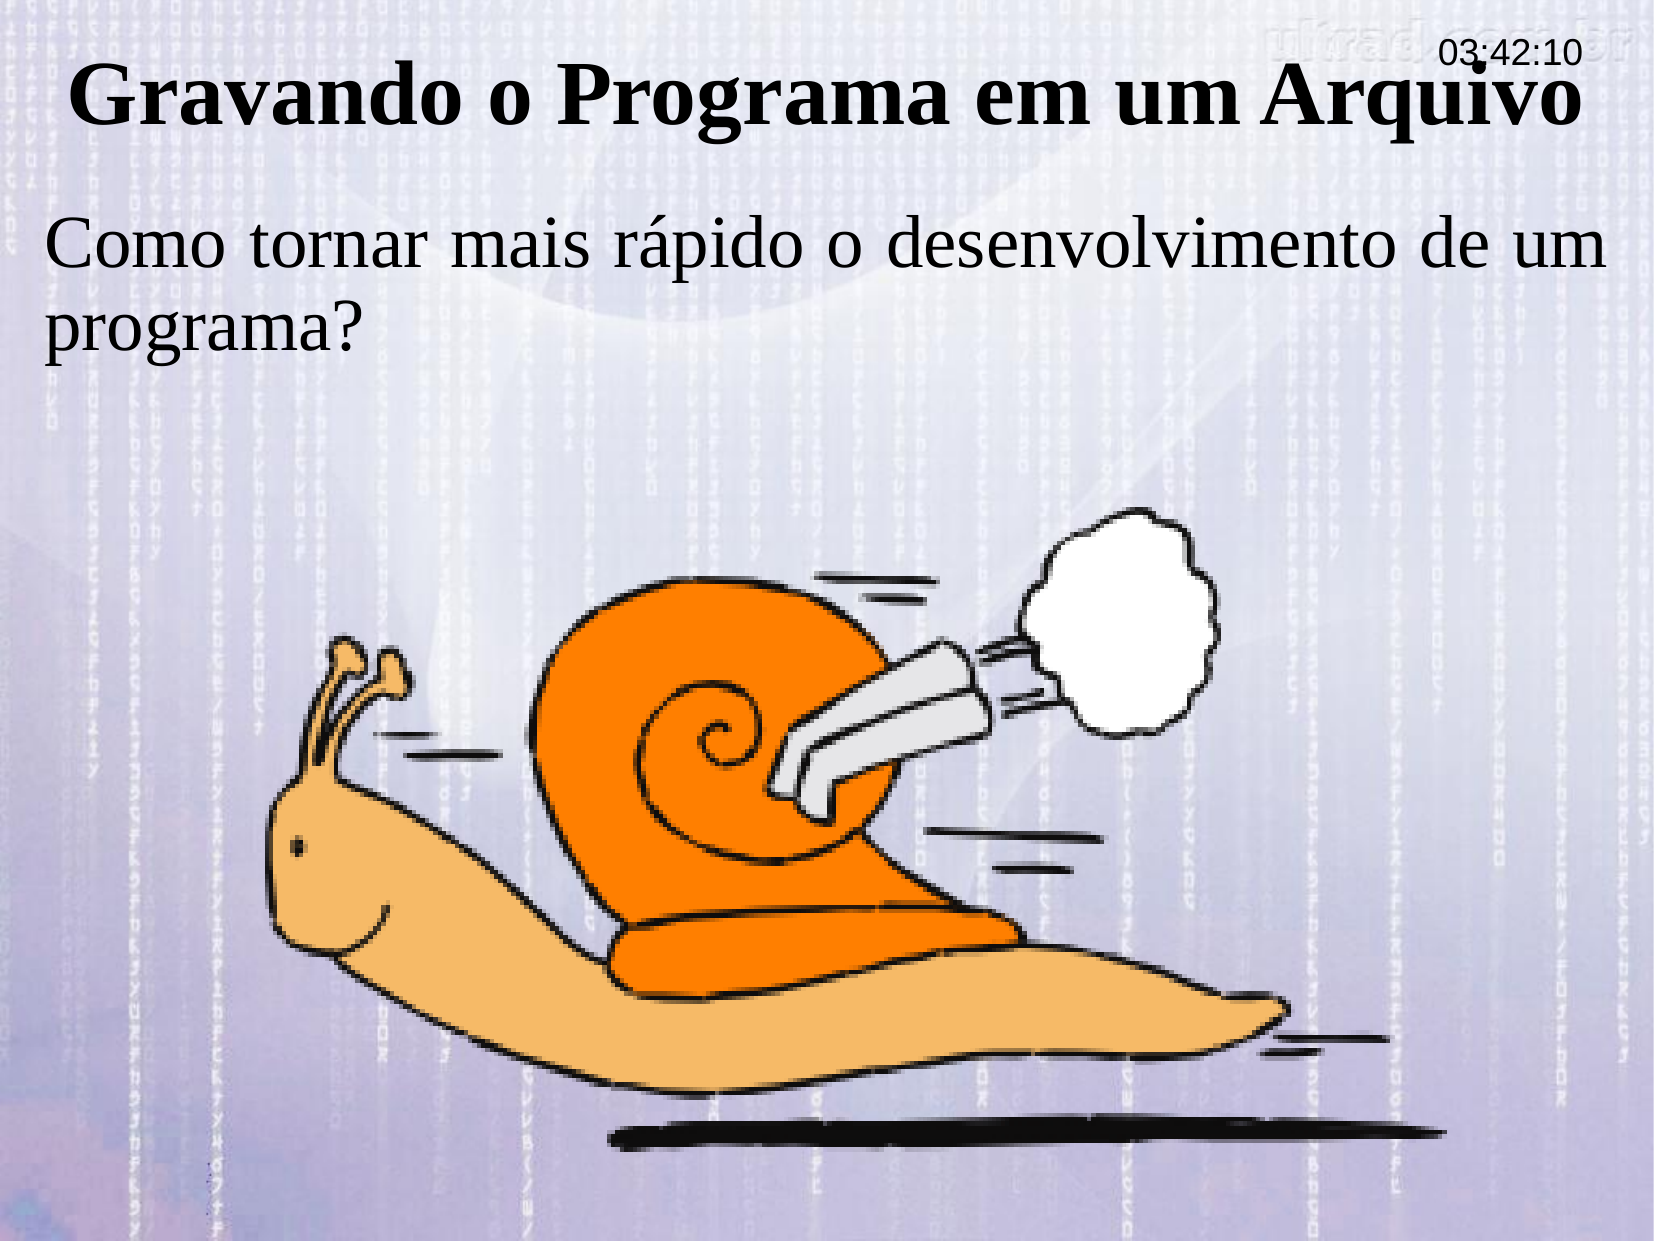

02:23:20
Gravando o Programa em um Arquivo
Como tornar mais rápido o desenvolvimento de um programa?